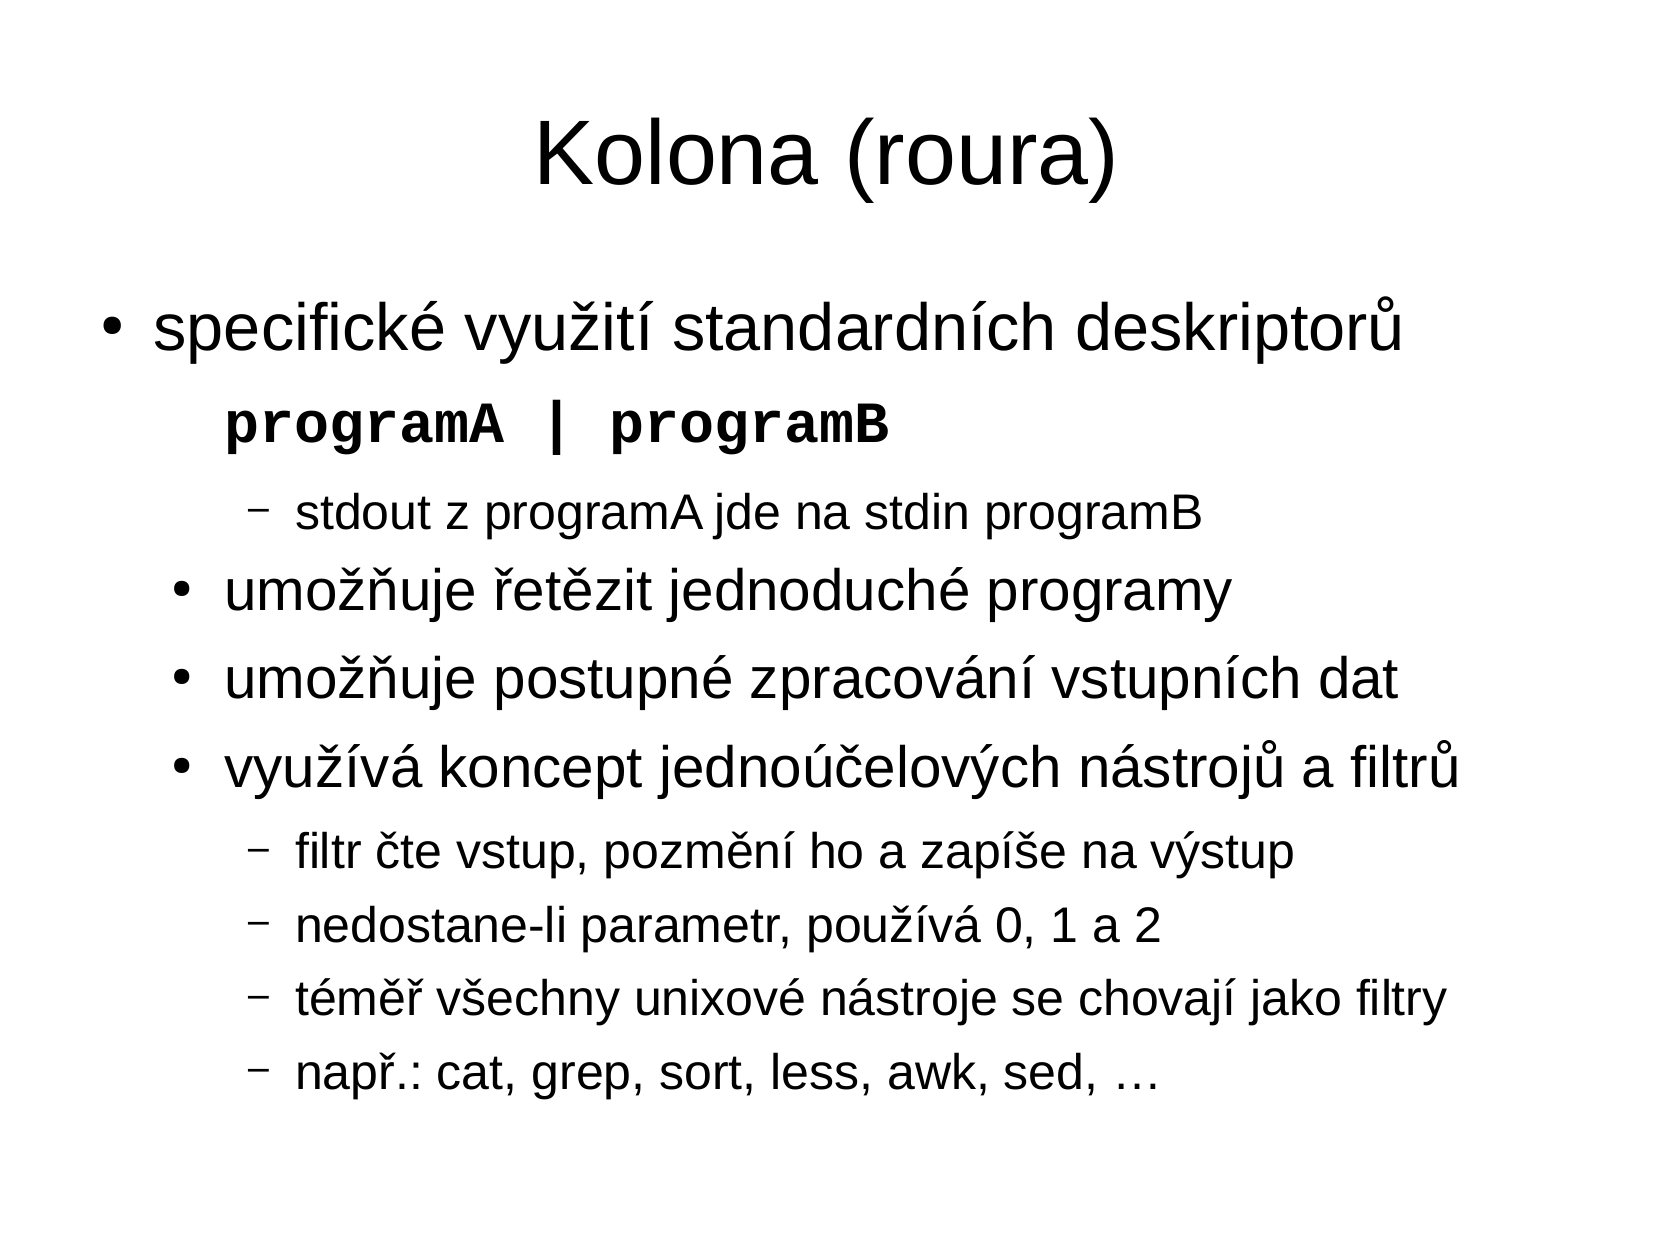

# Kolona (roura)
specifické využití standardních deskriptorů
programA | programB
stdout z programA jde na stdin programB
umožňuje řetězit jednoduché programy
umožňuje postupné zpracování vstupních dat
využívá koncept jednoúčelových nástrojů a filtrů
filtr čte vstup, pozmění ho a zapíše na výstup
nedostane-li parametr, používá 0, 1 a 2
téměř všechny unixové nástroje se chovají jako filtry
např.: cat, grep, sort, less, awk, sed, …